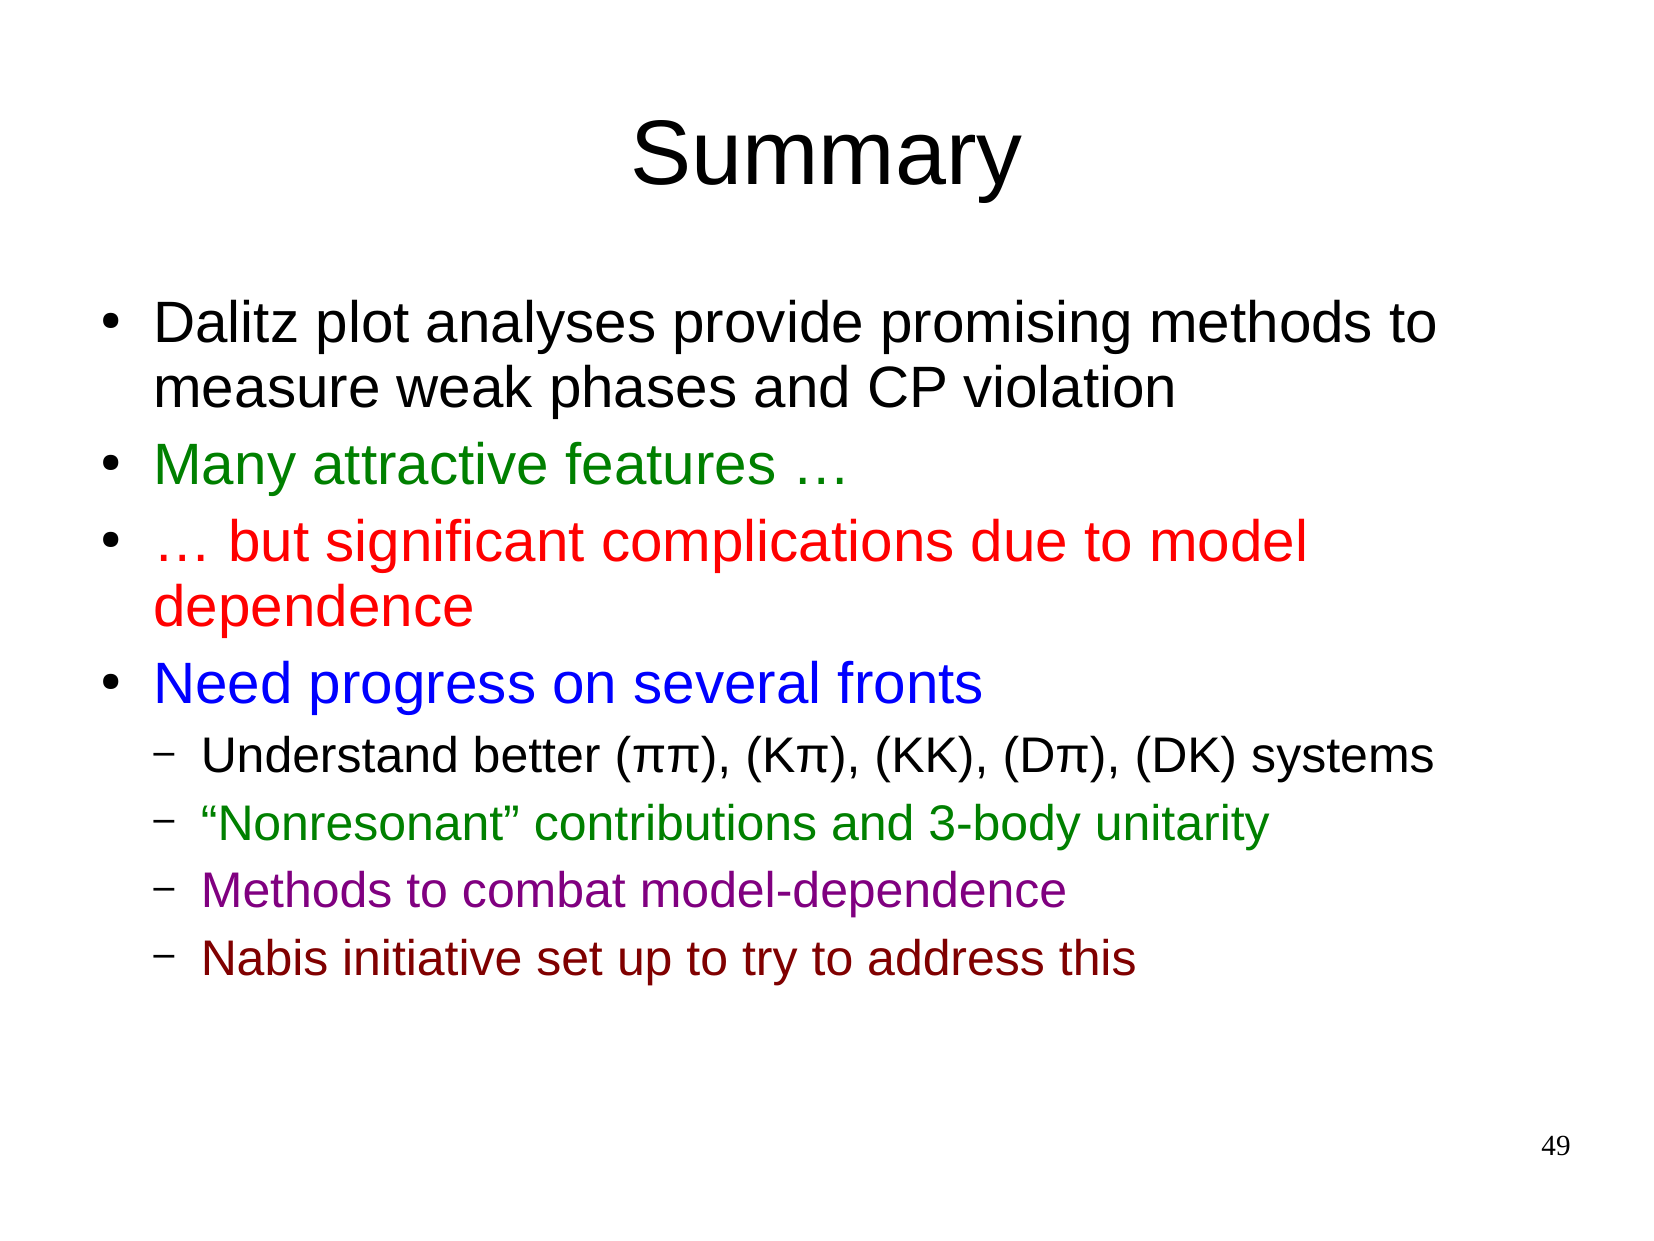

# Summary
Dalitz plot analyses provide promising methods to measure weak phases and CP violation
Many attractive features …
… but significant complications due to model dependence
Need progress on several fronts
Understand better (ππ), (Kπ), (KK), (Dπ), (DK) systems
“Nonresonant” contributions and 3-body unitarity
Methods to combat model-dependence
Nabis initiative set up to try to address this
49